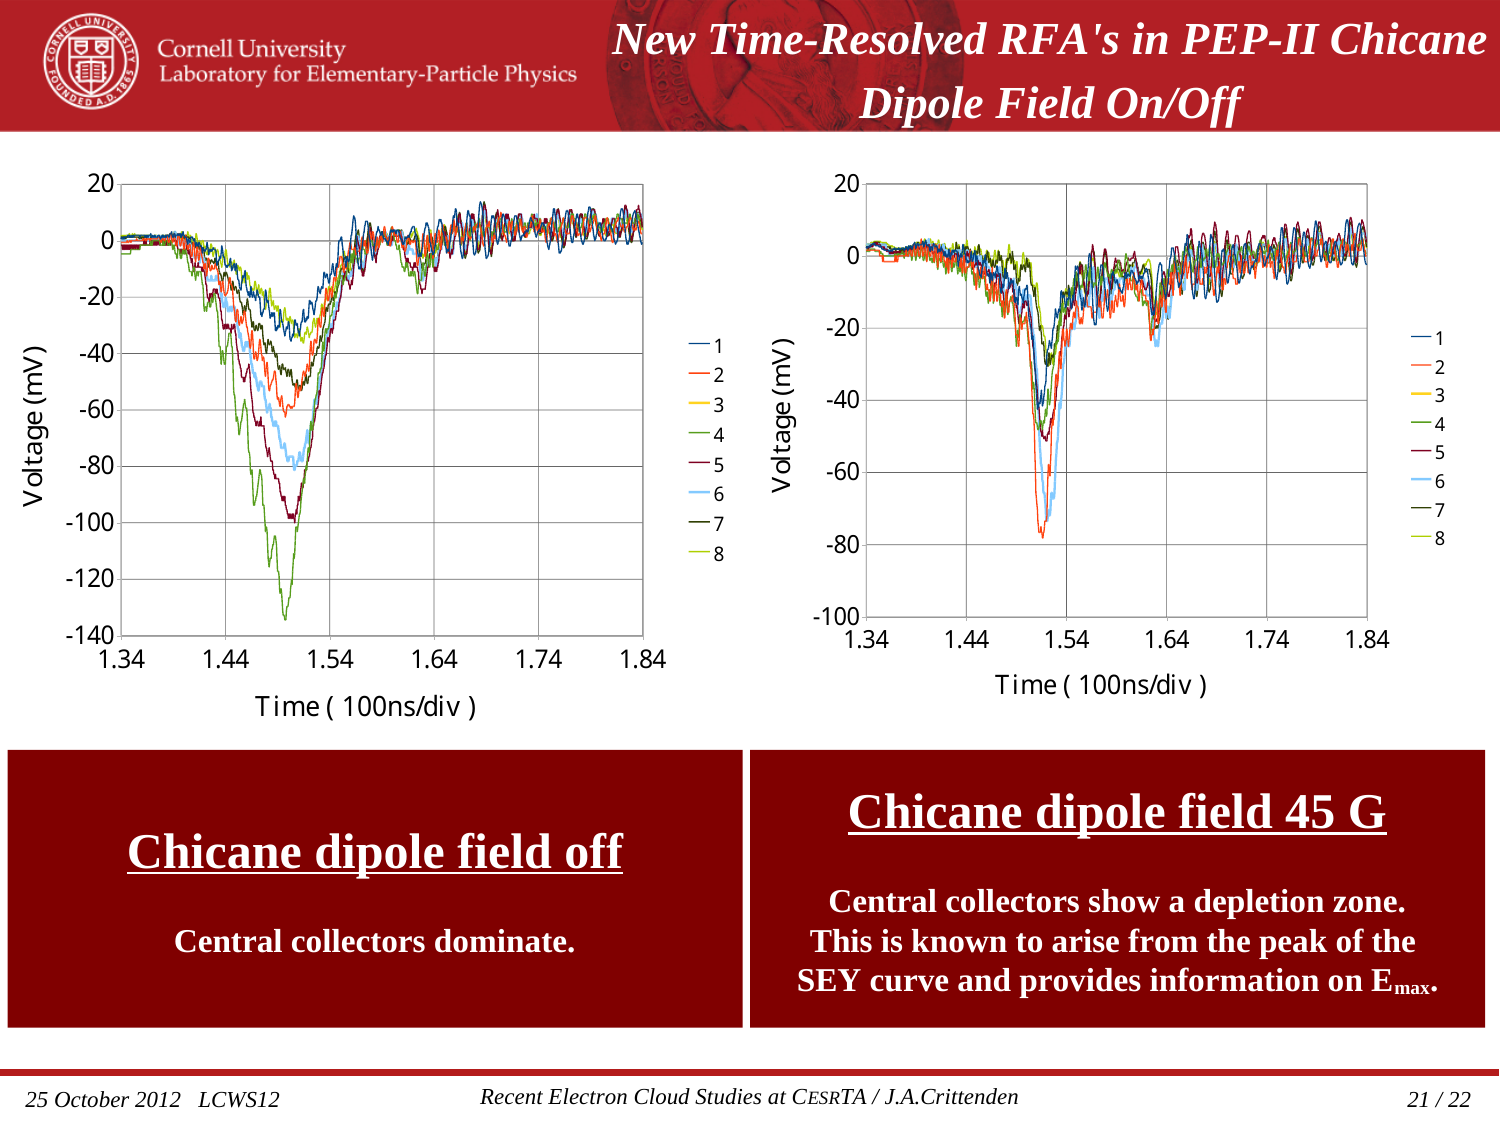

# New Time-Resolved RFA's in PEP-II Chicane Dipole Field On/Off
Chicane dipole field off
Central collectors dominate.
Chicane dipole field 45 G
Central collectors show a depletion zone.
This is known to arise from the peak of the
SEY curve and provides information on Emax.